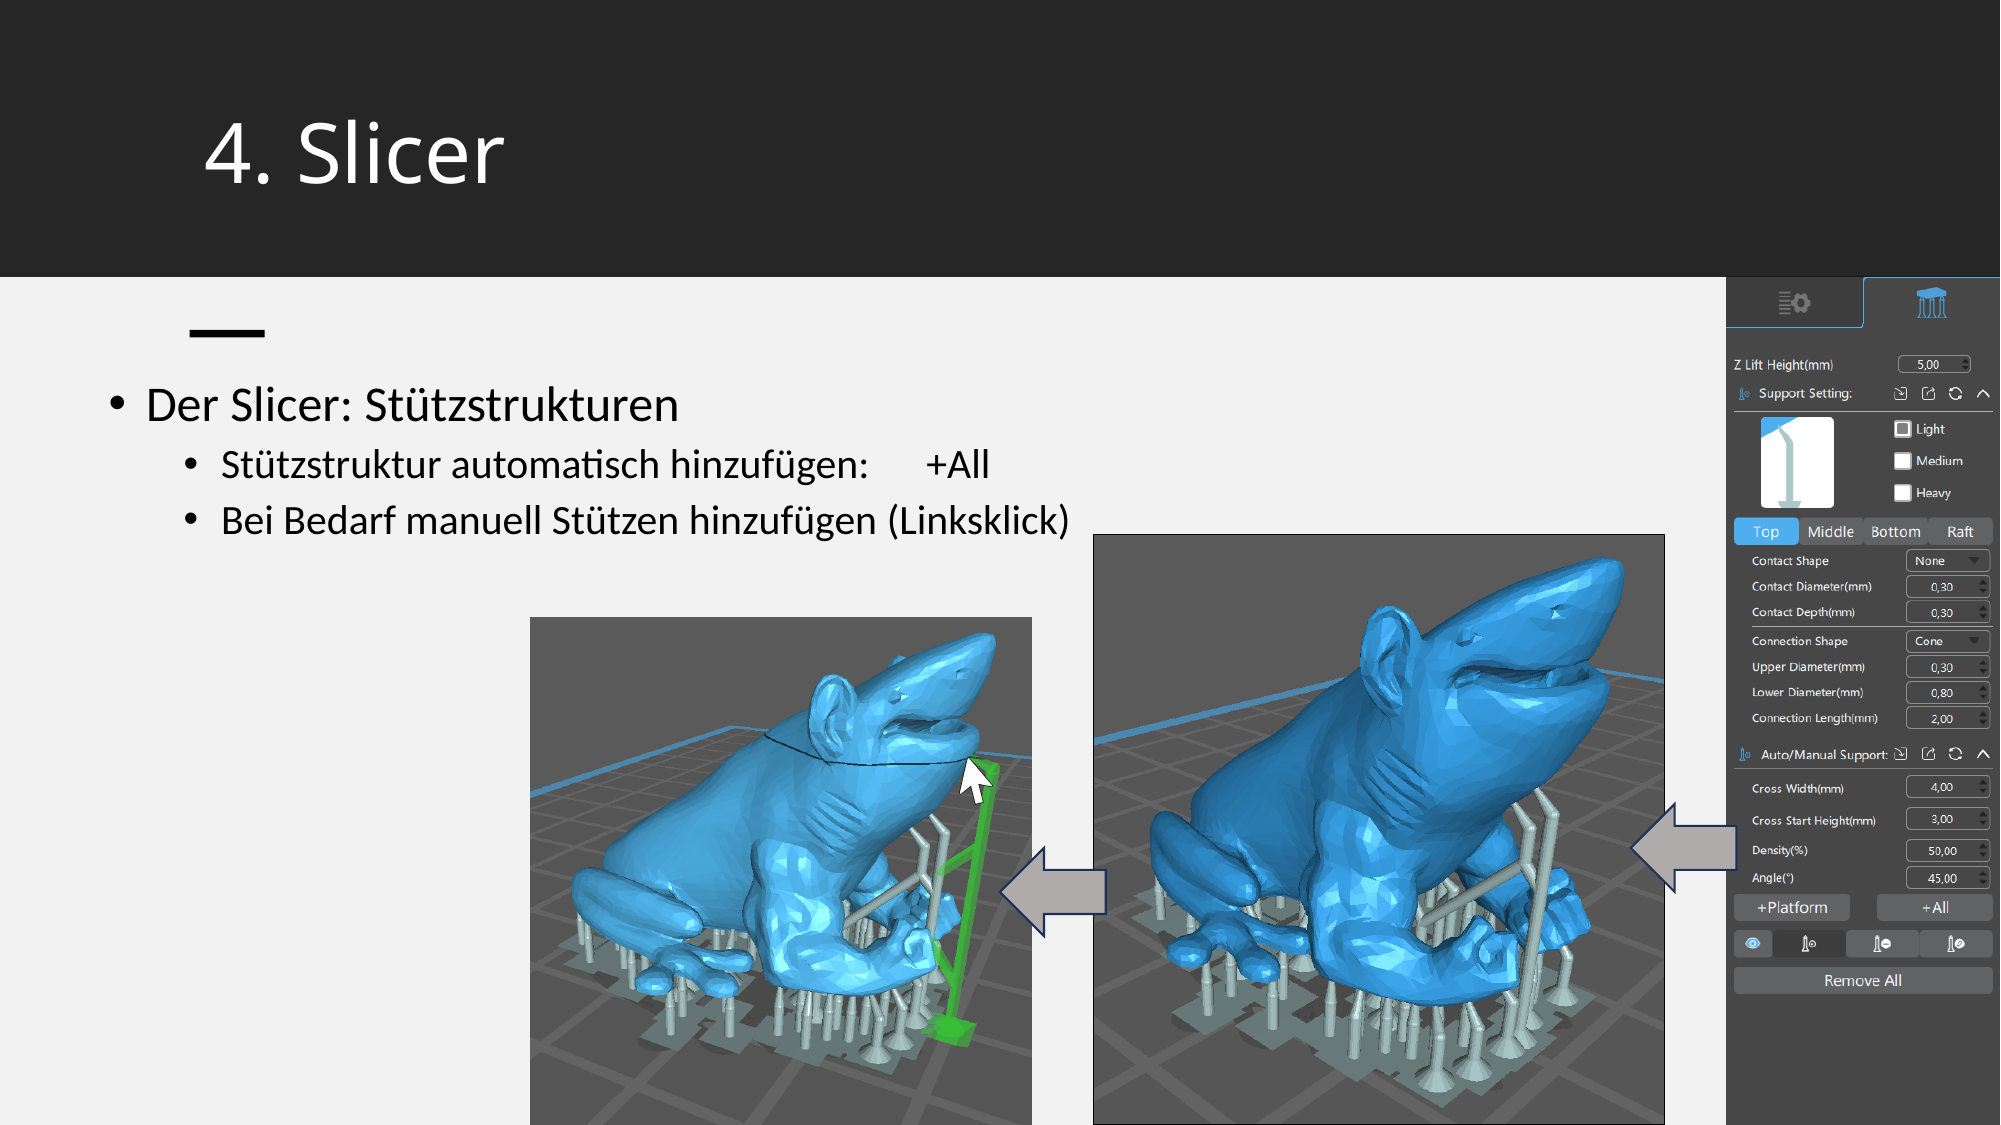

# 4. Slicer
Der Slicer: Stützstrukturen
Stützstruktur automatisch hinzufügen: +All
Bei Bedarf manuell Stützen hinzufügen (Linksklick)